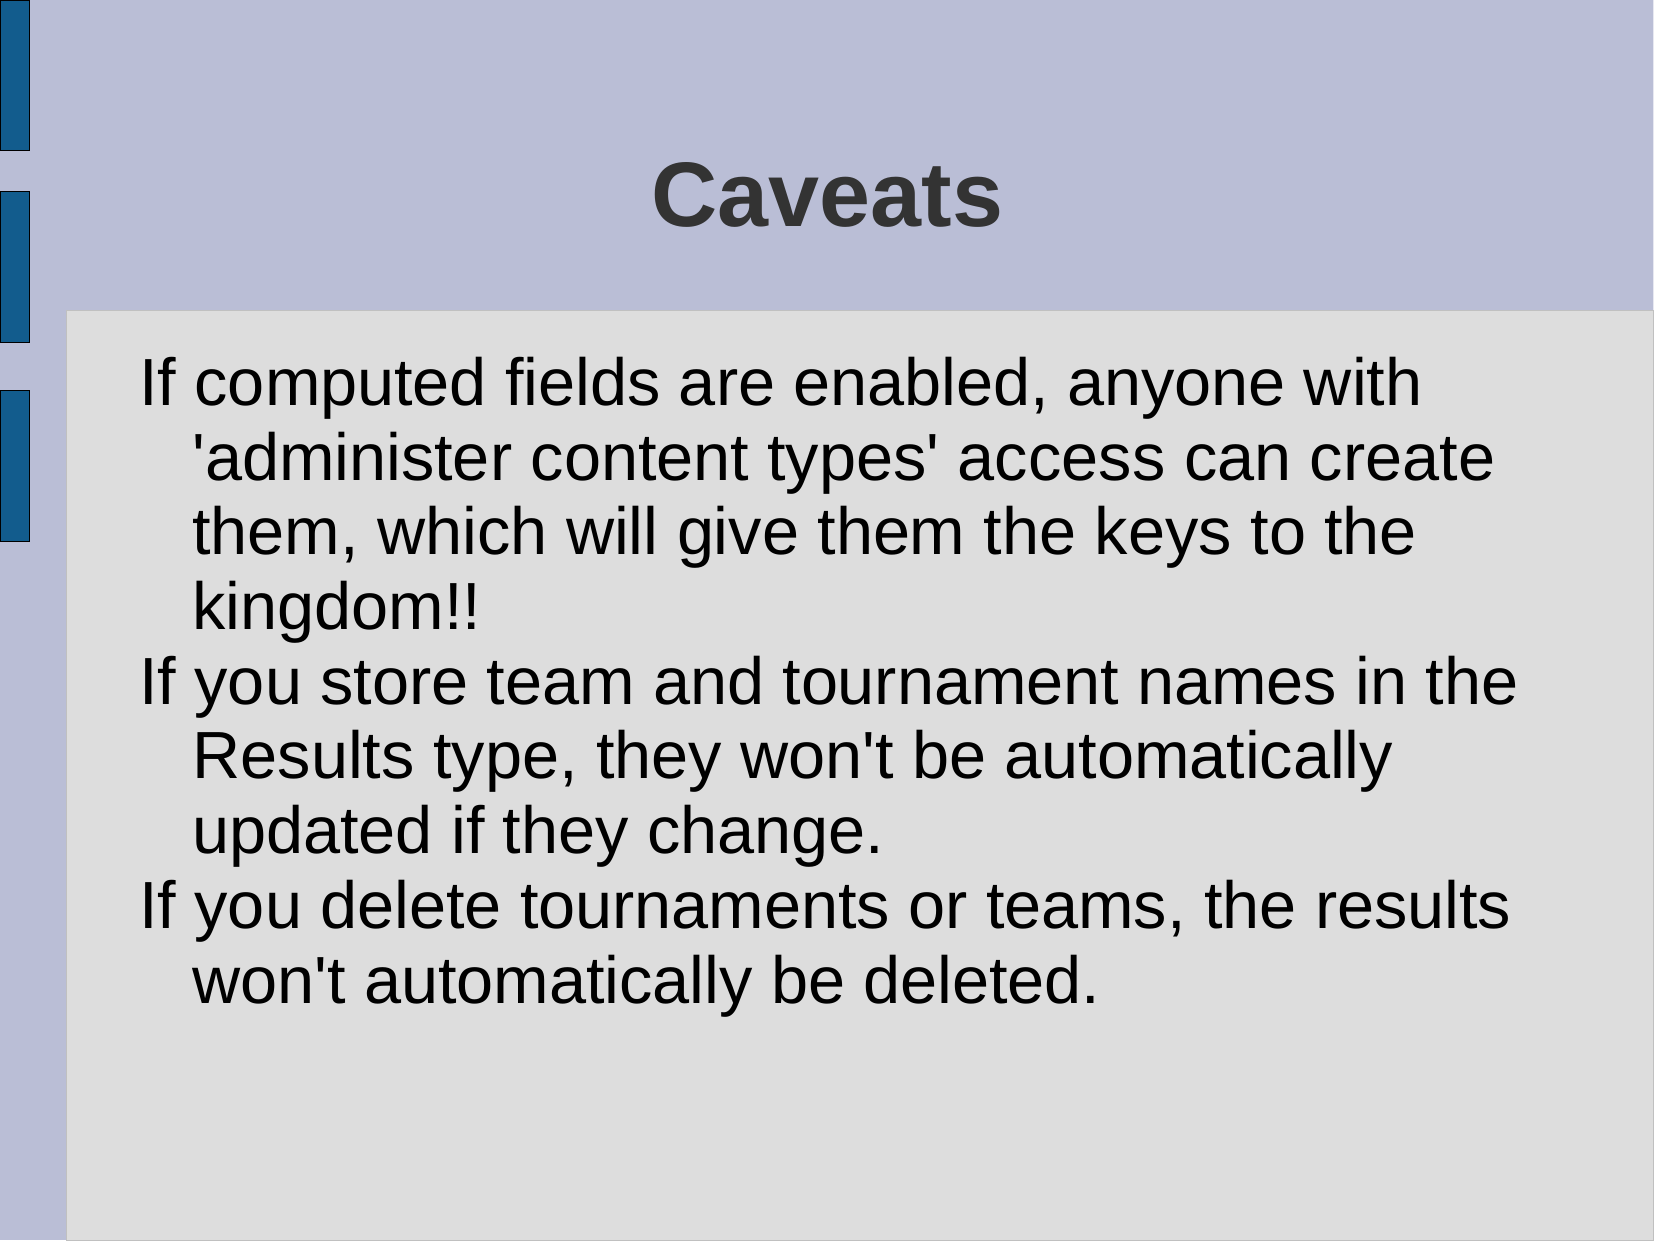

# Caveats
If computed fields are enabled, anyone with 'administer content types' access can create them, which will give them the keys to the kingdom!!
If you store team and tournament names in the Results type, they won't be automatically updated if they change.
If you delete tournaments or teams, the results won't automatically be deleted.